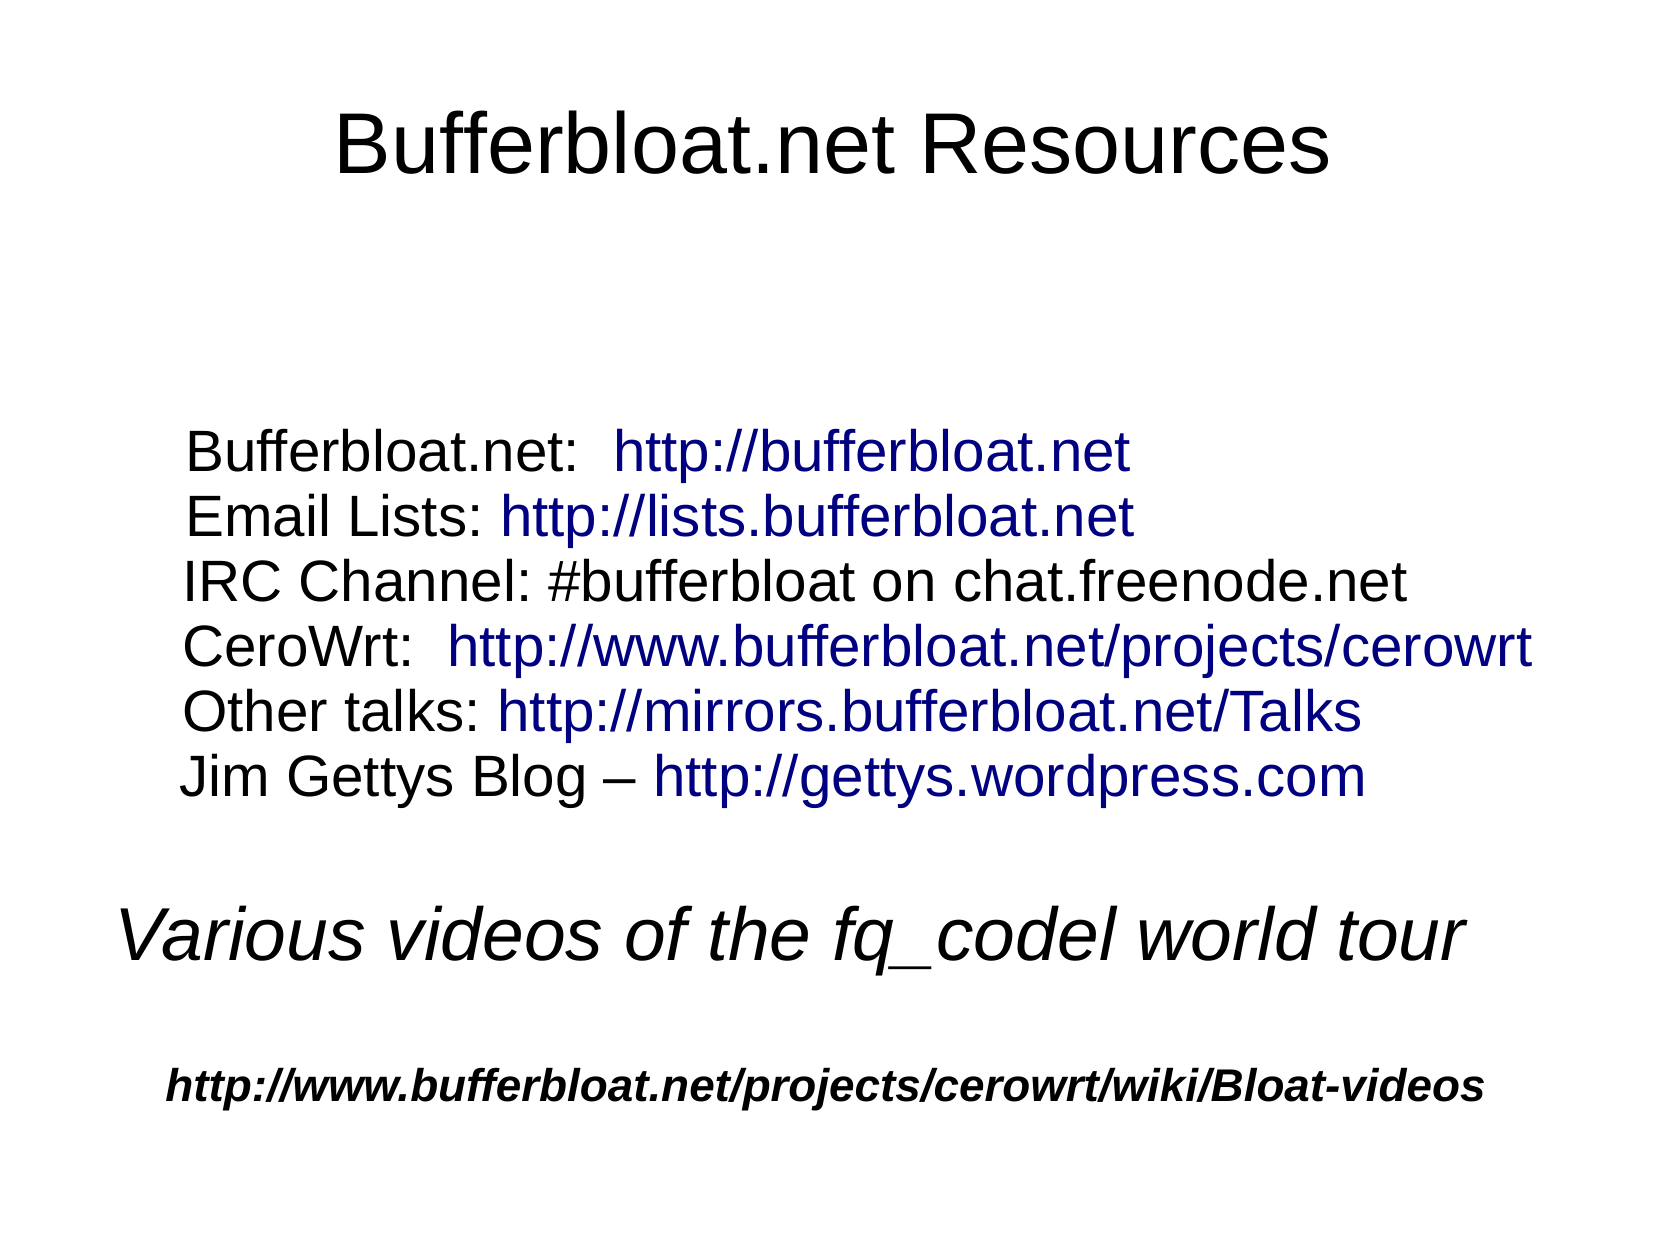

# Bufferbloat.net Resources
Bufferbloat.net: http://bufferbloat.net
Email Lists: http://lists.bufferbloat.net
 IRC Channel: #bufferbloat on chat.freenode.net
 CeroWrt: http://www.bufferbloat.net/projects/cerowrt
 Other talks: http://mirrors.bufferbloat.net/Talks
 Jim Gettys Blog – http://gettys.wordpress.com
Various videos of the fq_codel world tour
 http://www.bufferbloat.net/projects/cerowrt/wiki/Bloat-videos